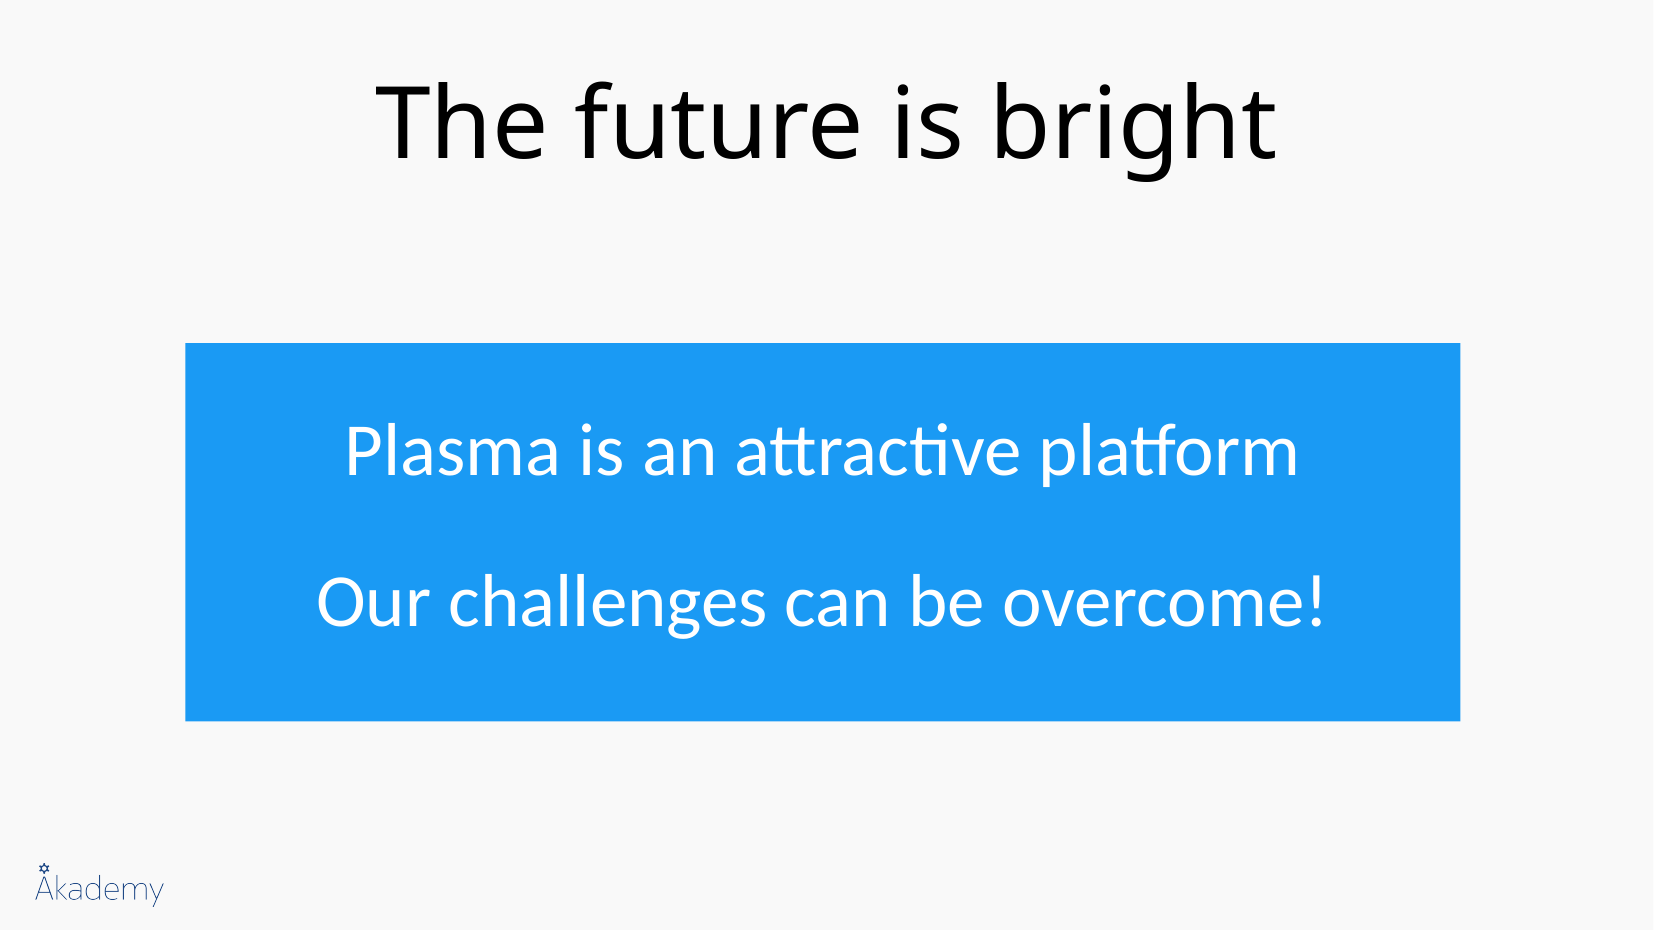

The future is bright
Plasma is an attractive platform
Our challenges can be overcome!